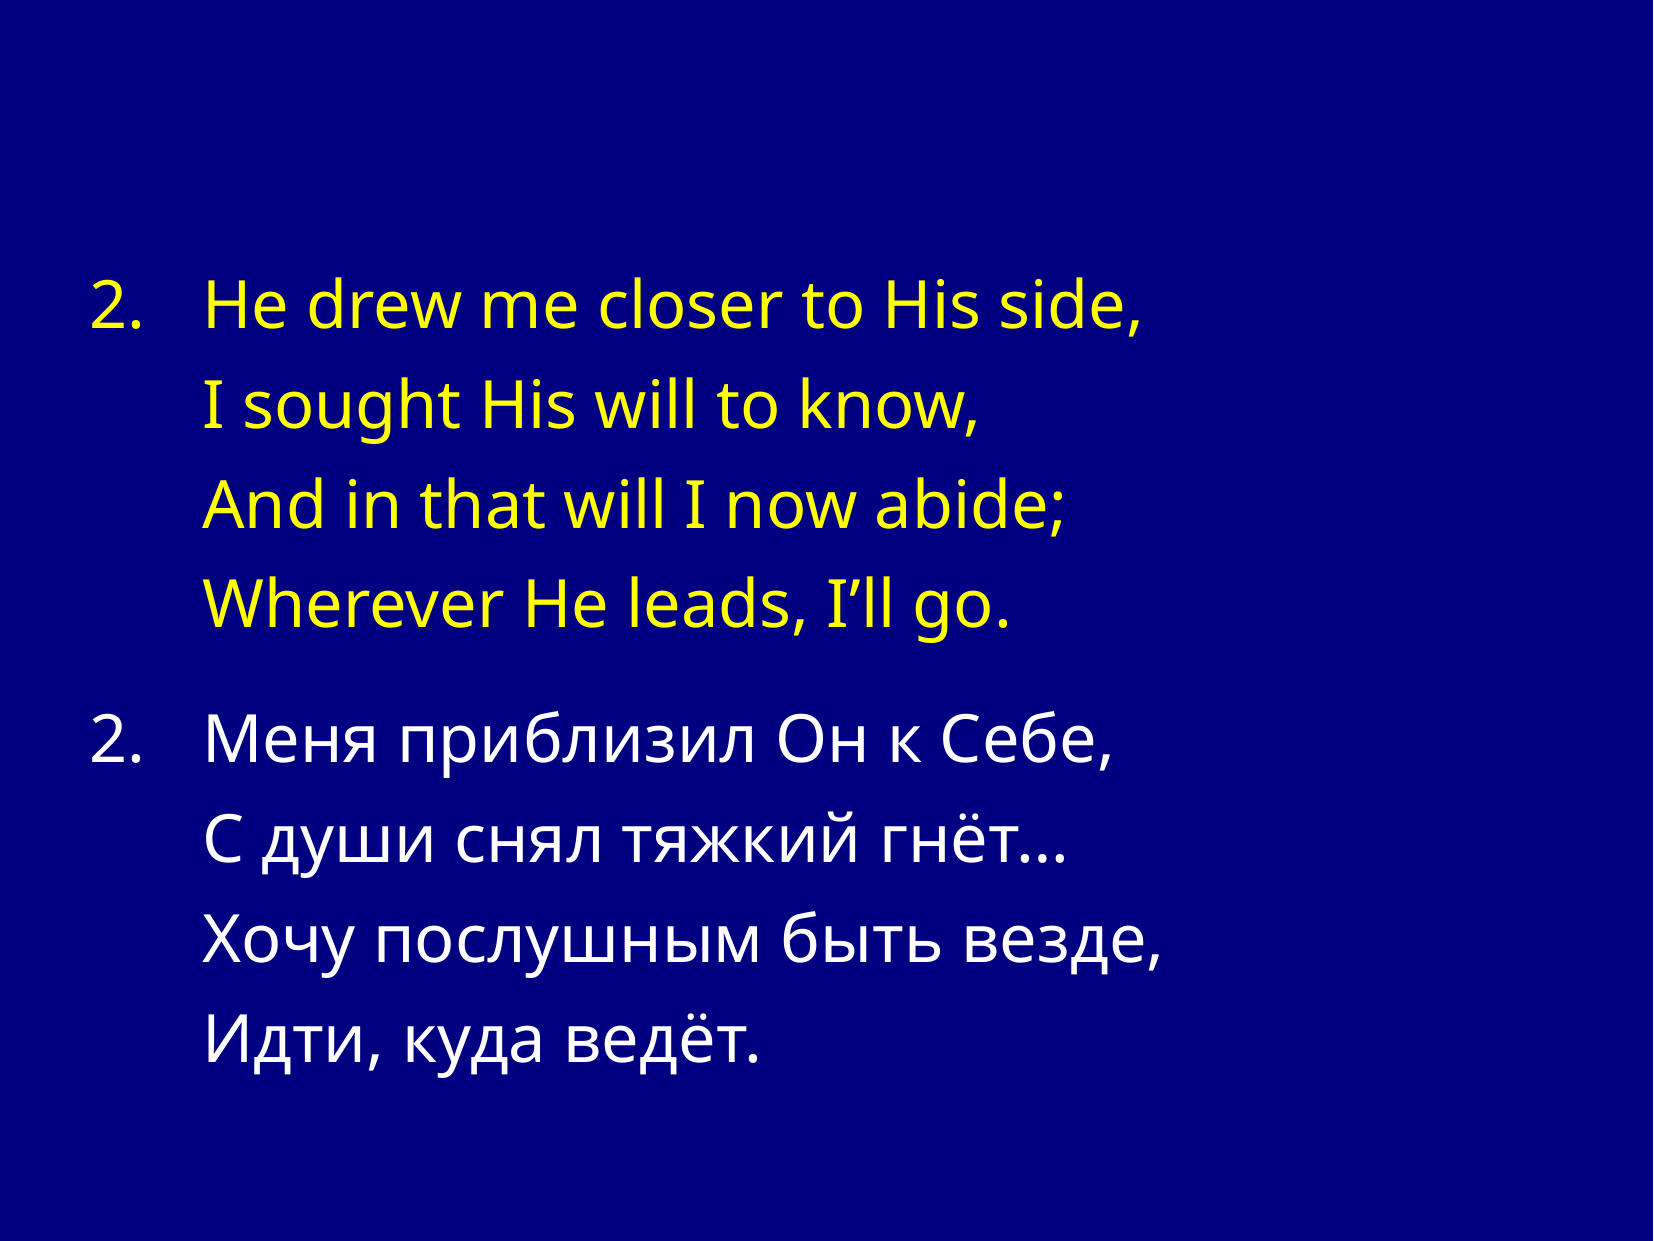

2.	He drew me closer to His side,
	I sought His will to know,
	And in that will I now abide;
	Wherever He leads, I’ll go.
2.	Меня приблизил Он к Себе,
	С души снял тяжкий гнёт…
	Хочу послушным быть везде,
	Идти, куда ведёт.